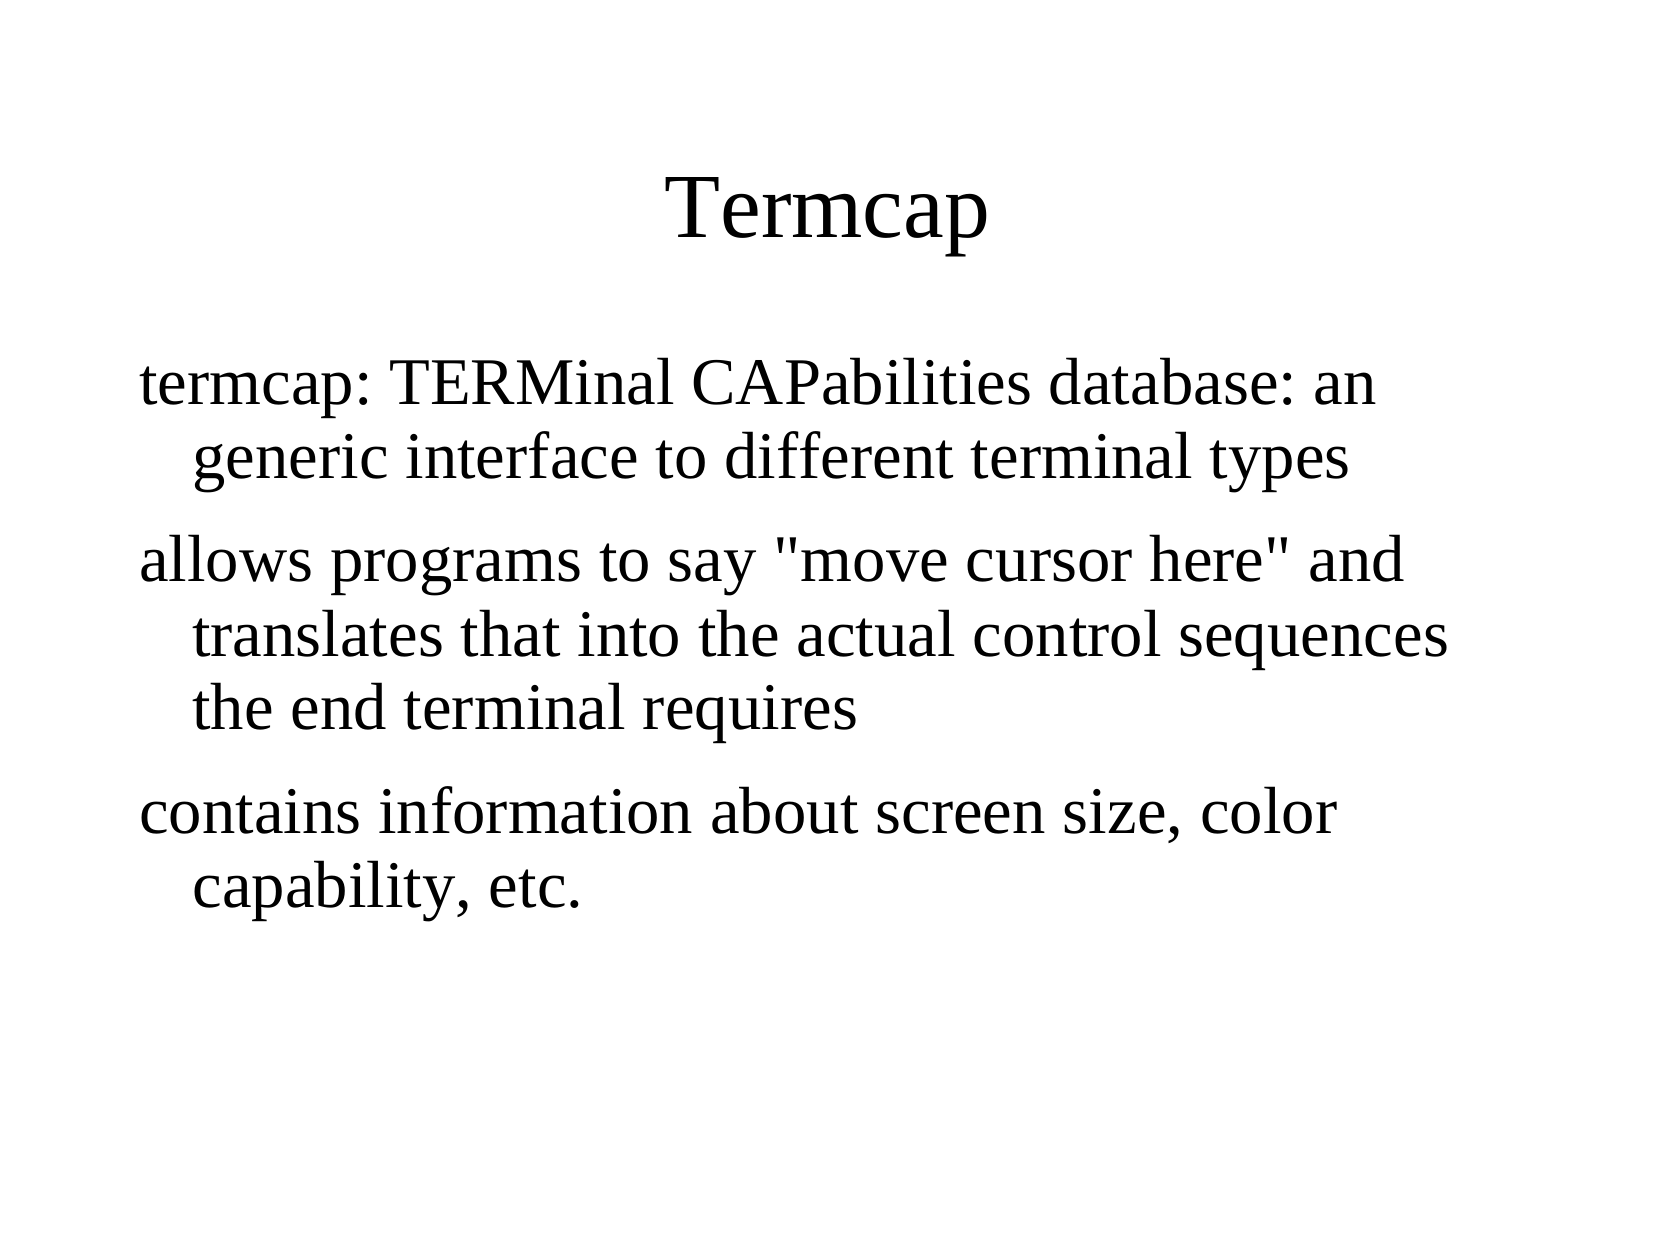

# Termcap
termcap: TERMinal CAPabilities database: an generic interface to different terminal types
allows programs to say "move cursor here" and translates that into the actual control sequences the end terminal requires
contains information about screen size, color capability, etc.